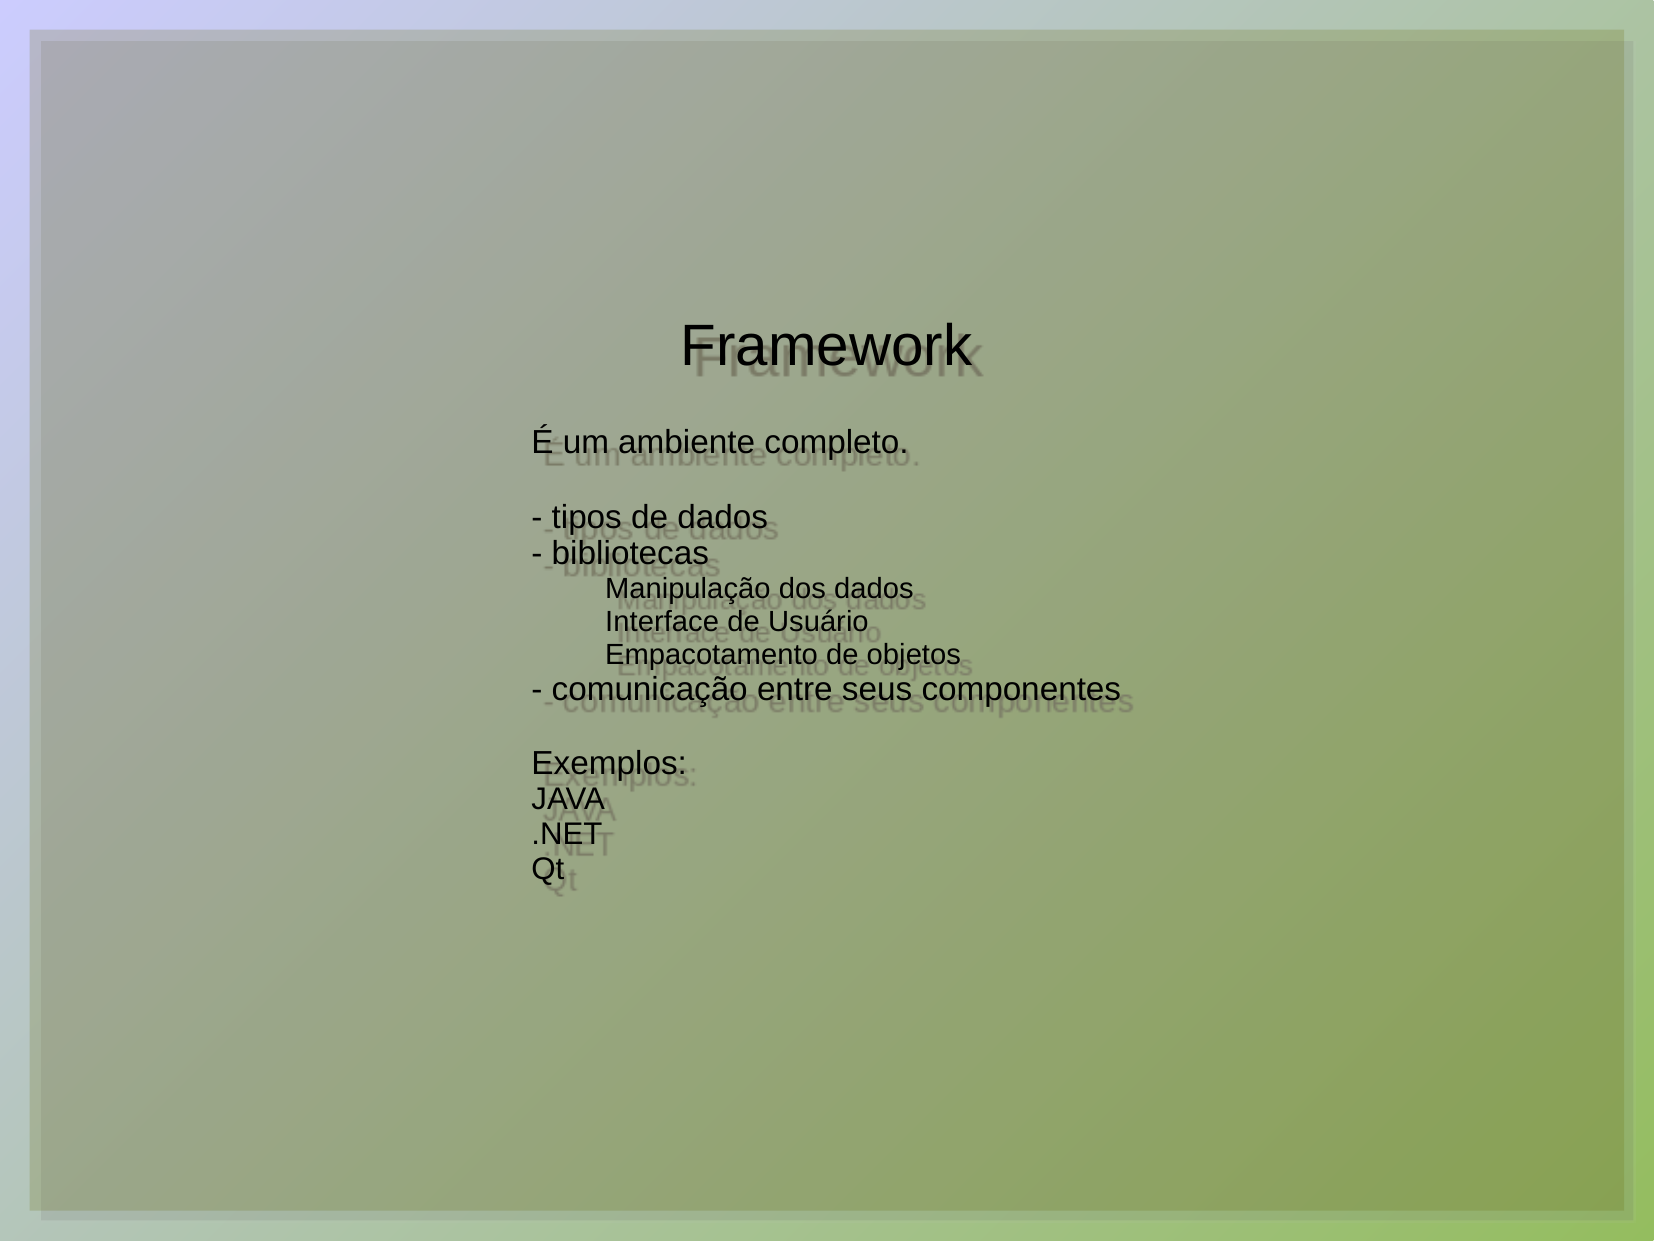

Framework
É um ambiente completo.
- tipos de dados
- bibliotecas
	Manipulação dos dados
	Interface de Usuário
	Empacotamento de objetos
- comunicação entre seus componentes
Exemplos:
JAVA
.NET
Qt